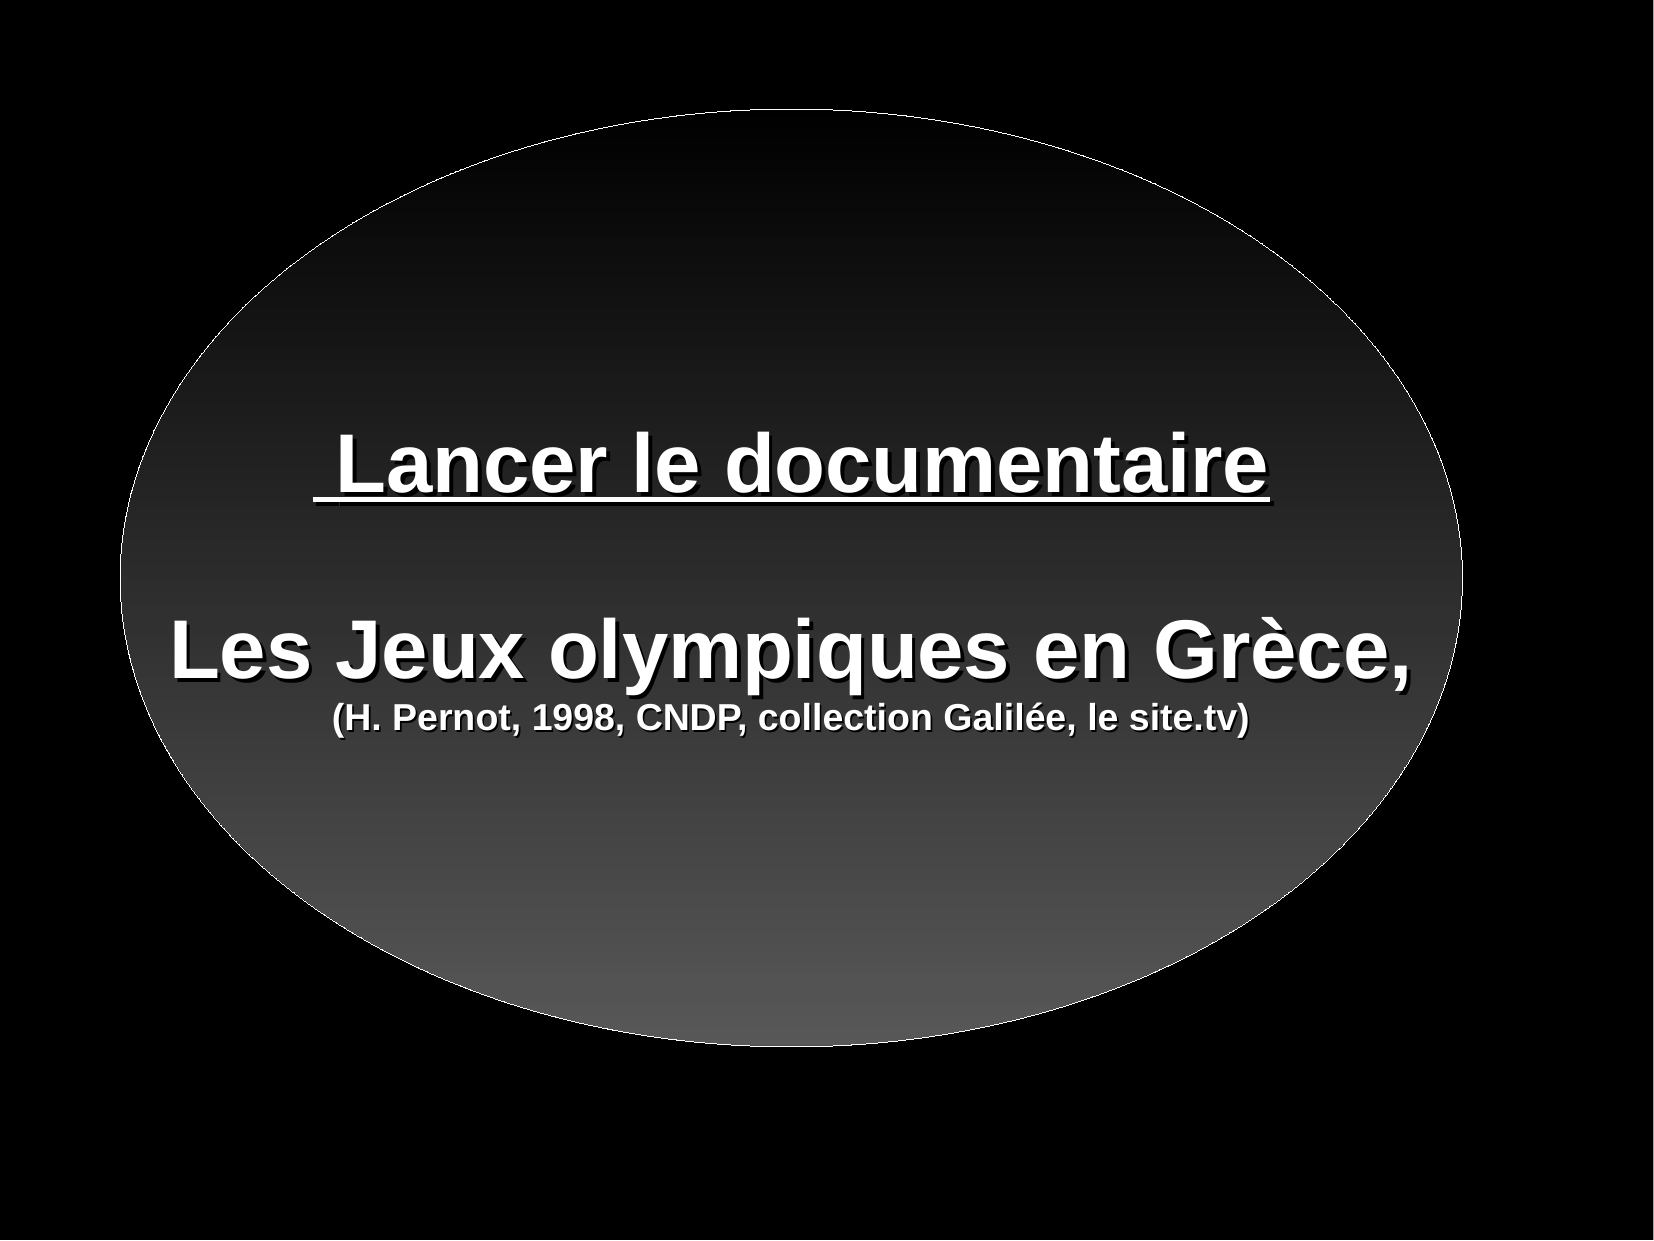

Lancer le documentaire
Les Jeux olympiques en Grèce,
(H. Pernot, 1998, CNDP, collection Galilée, le site.tv)